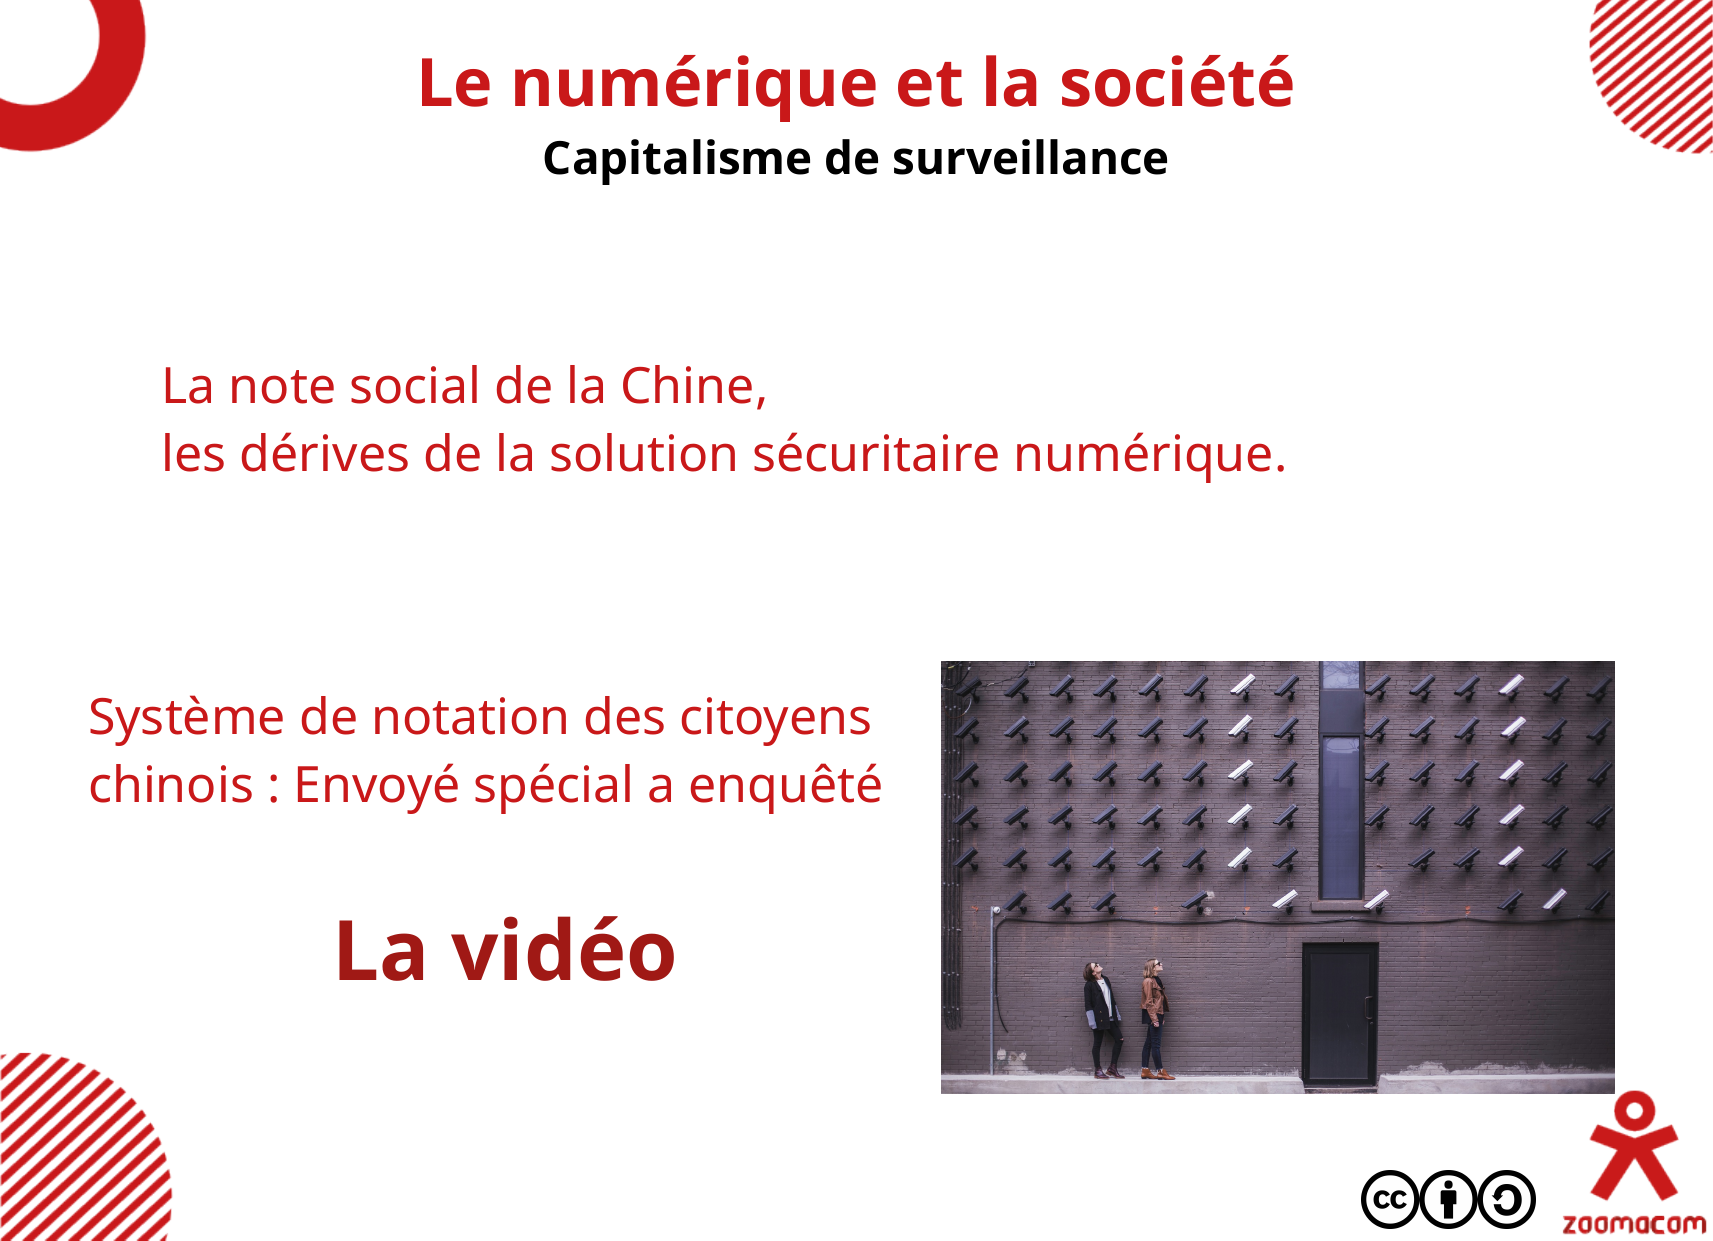

# Le numérique et la société Capitalisme de surveillance
La note social de la Chine,
les dérives de la solution sécuritaire numérique.
Système de notation des citoyens chinois : Envoyé spécial a enquêté
La vidéo